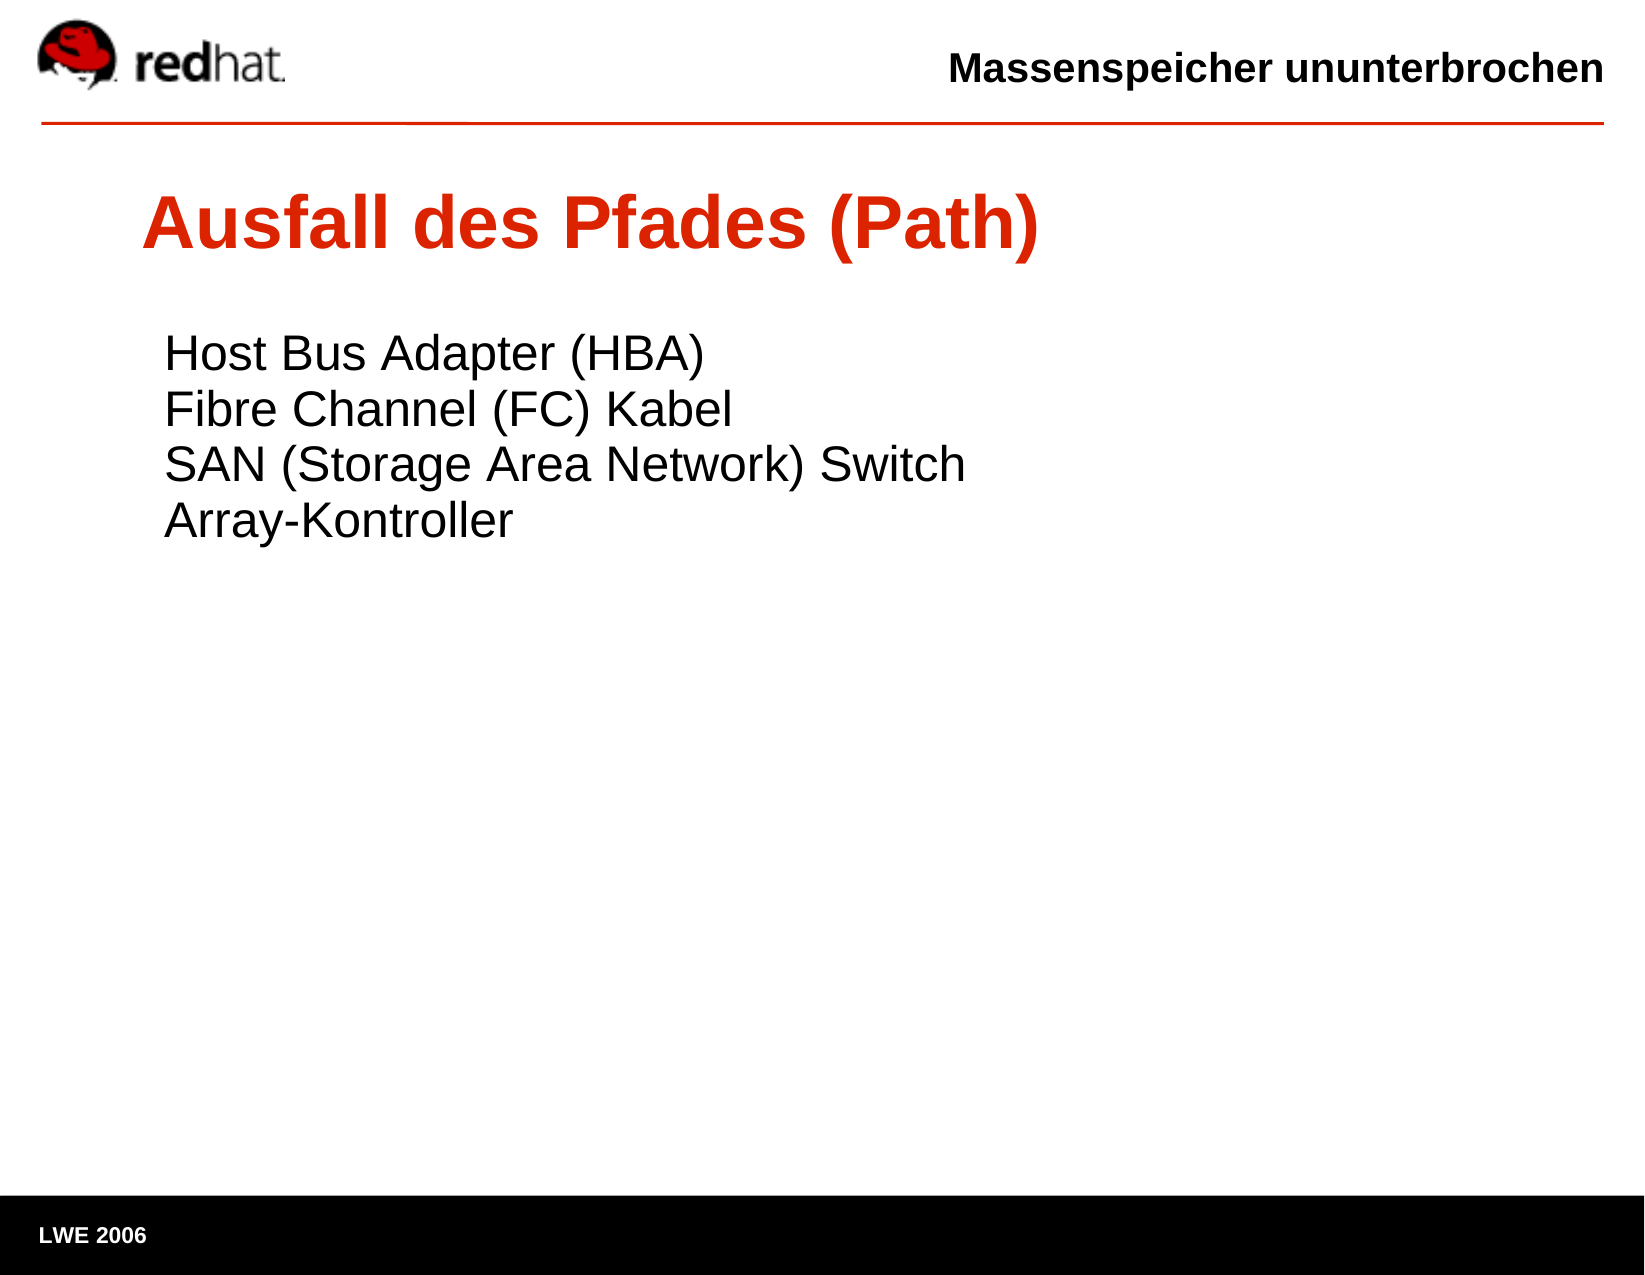

Massenspeicher ununterbrochen
Ausfall des Pfades (Path)
 Host Bus Adapter (HBA)
 Fibre Channel (FC) Kabel
 SAN (Storage Area Network) Switch
 Array-Kontroller
LWE 2006